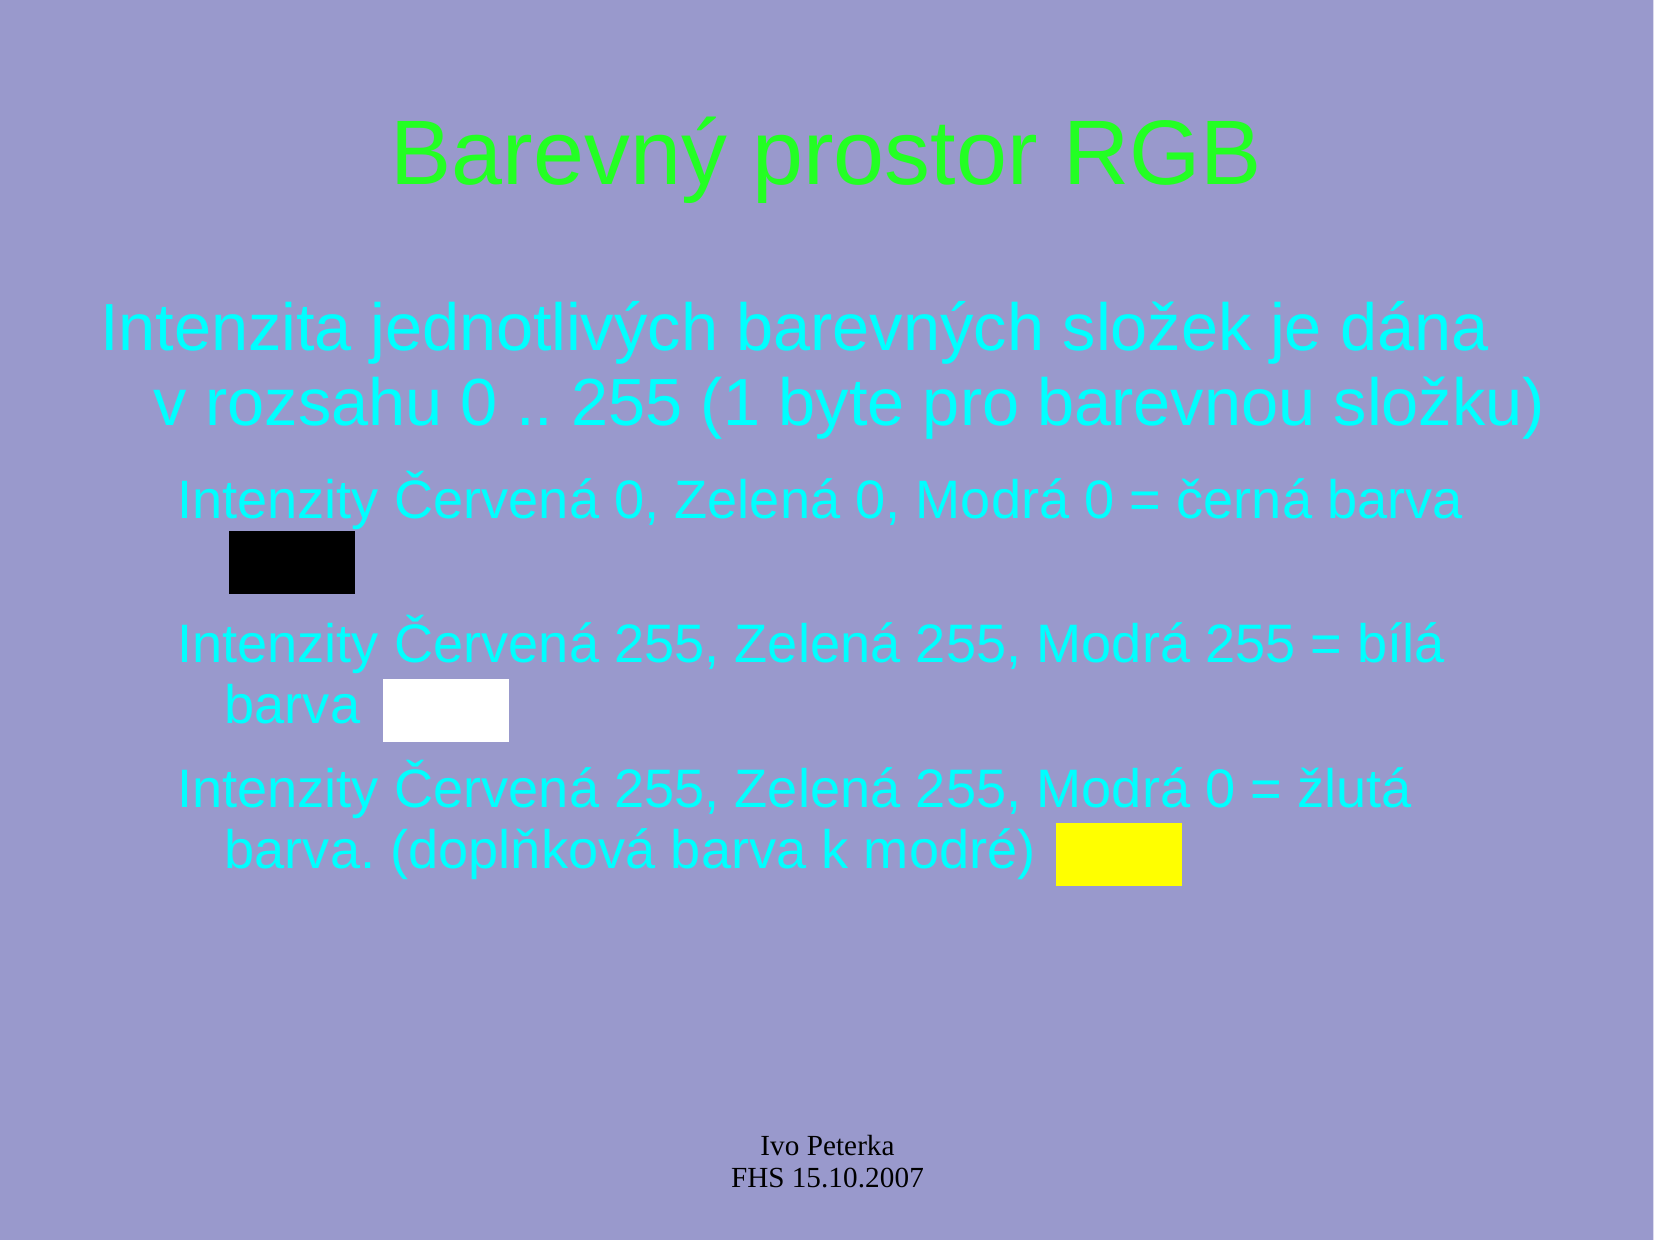

# Barevný prostor RGB
Intenzita jednotlivých barevných složek je dána
v rozsahu 0 .. 255 (1 byte pro barevnou složku)
Intenzity Červená 0, Zelená 0, Modrá 0 = černá barva
Intenzity Červená 255, Zelená 255, Modrá 255 = bílá barva
Intenzity Červená 255, Zelená 255, Modrá 0 = žlutá barva. (doplňková barva k modré)